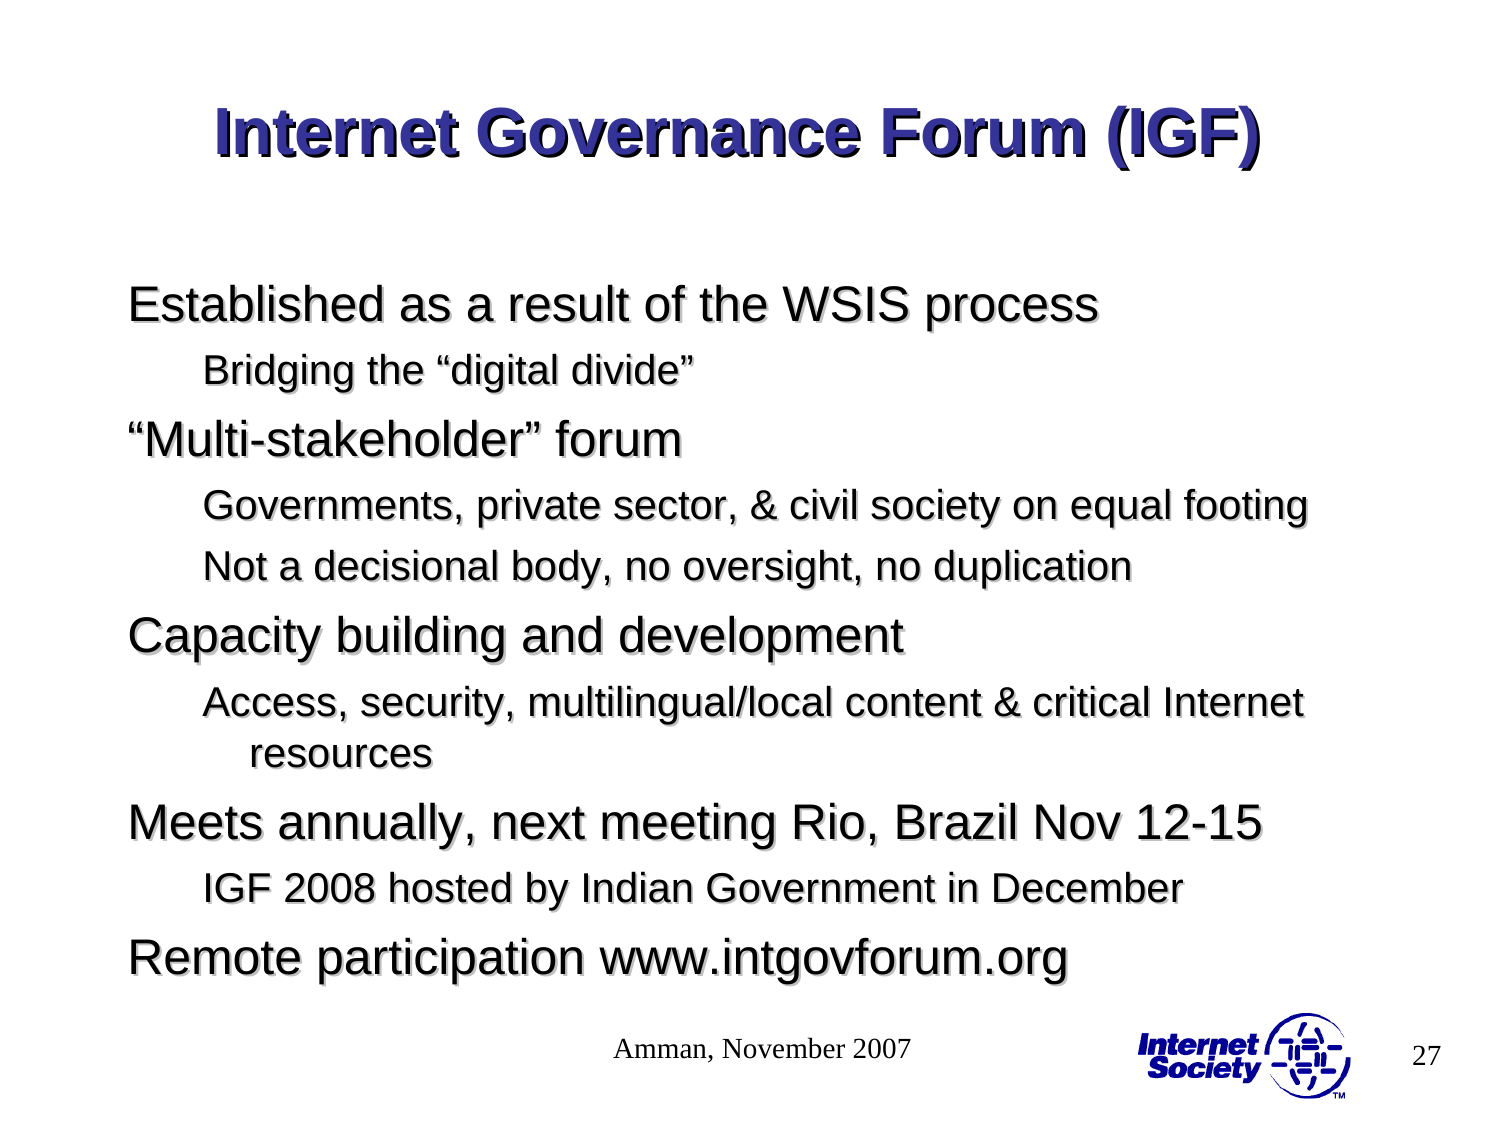

# Internet Governance Forum (IGF)
Established as a result of the WSIS process
Bridging the “digital divide”
“Multi-stakeholder” forum
Governments, private sector, & civil society on equal footing
Not a decisional body, no oversight, no duplication
Capacity building and development
Access, security, multilingual/local content & critical Internet resources
Meets annually, next meeting Rio, Brazil Nov 12-15
IGF 2008 hosted by Indian Government in December
Remote participation www.intgovforum.org